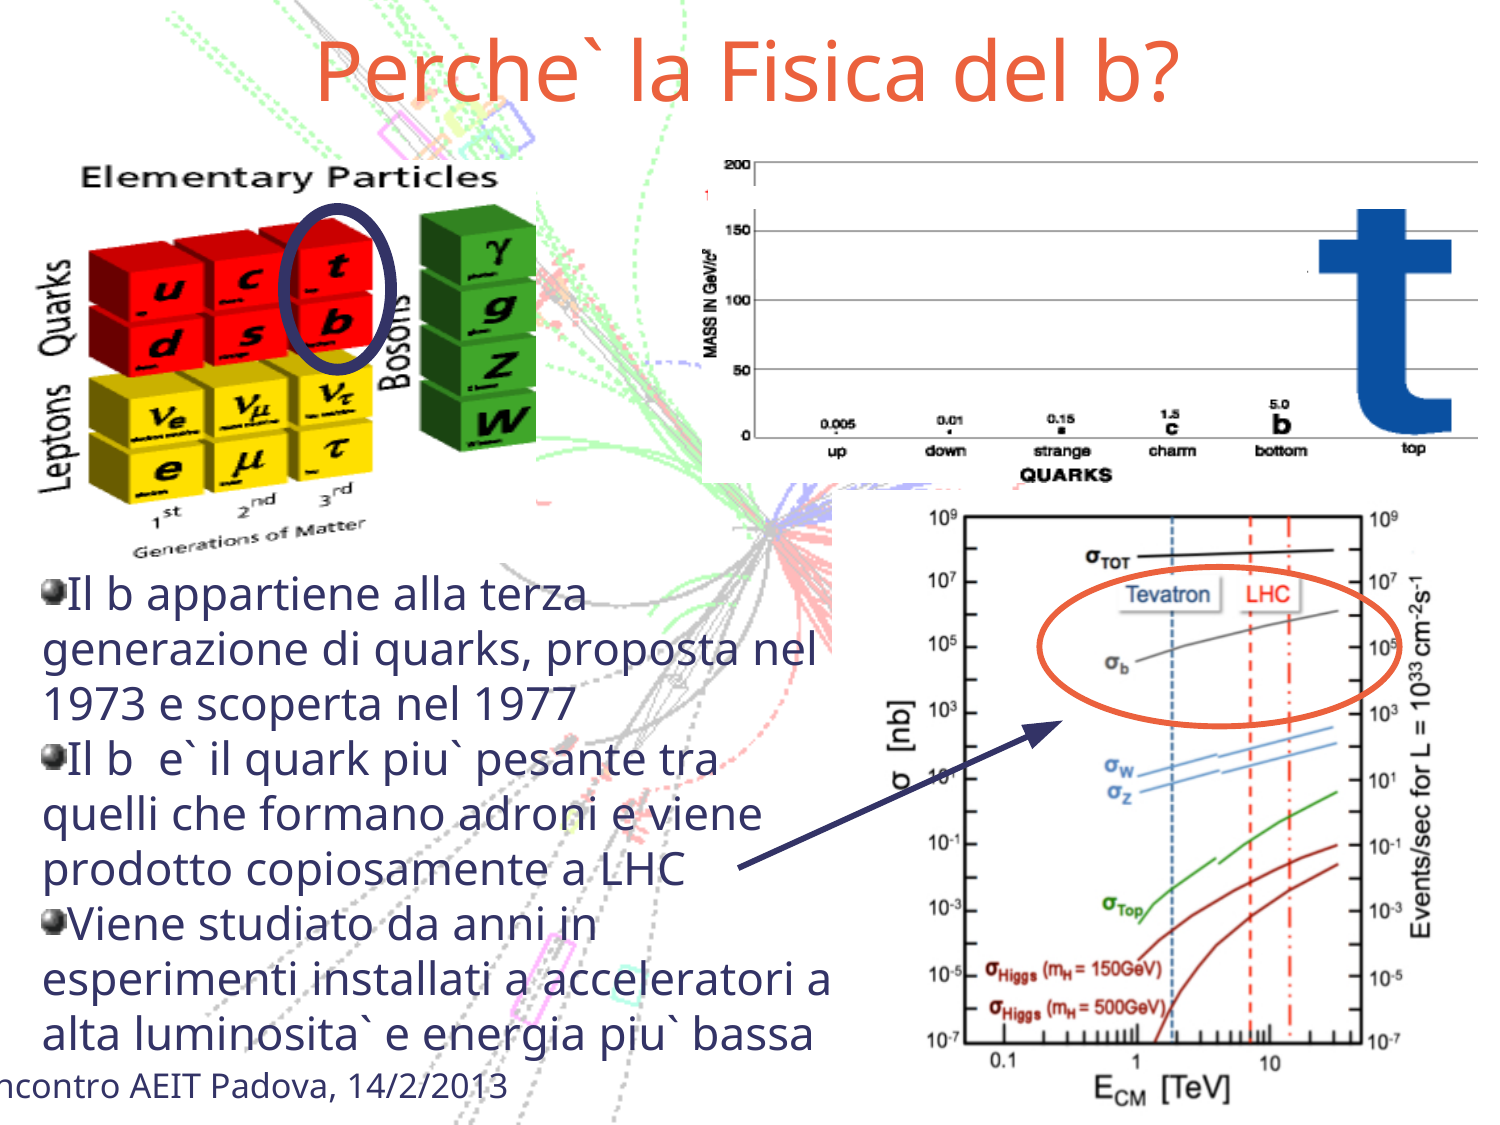

# Perche` la Fisica del b?
Il b appartiene alla terza generazione di quarks, proposta nel 1973 e scoperta nel 1977
Il b e` il quark piu` pesante tra quelli che formano adroni e viene prodotto copiosamente a LHC
Viene studiato da anni in esperimenti installati a acceleratori a alta luminosita` e energia piu` bassa
50